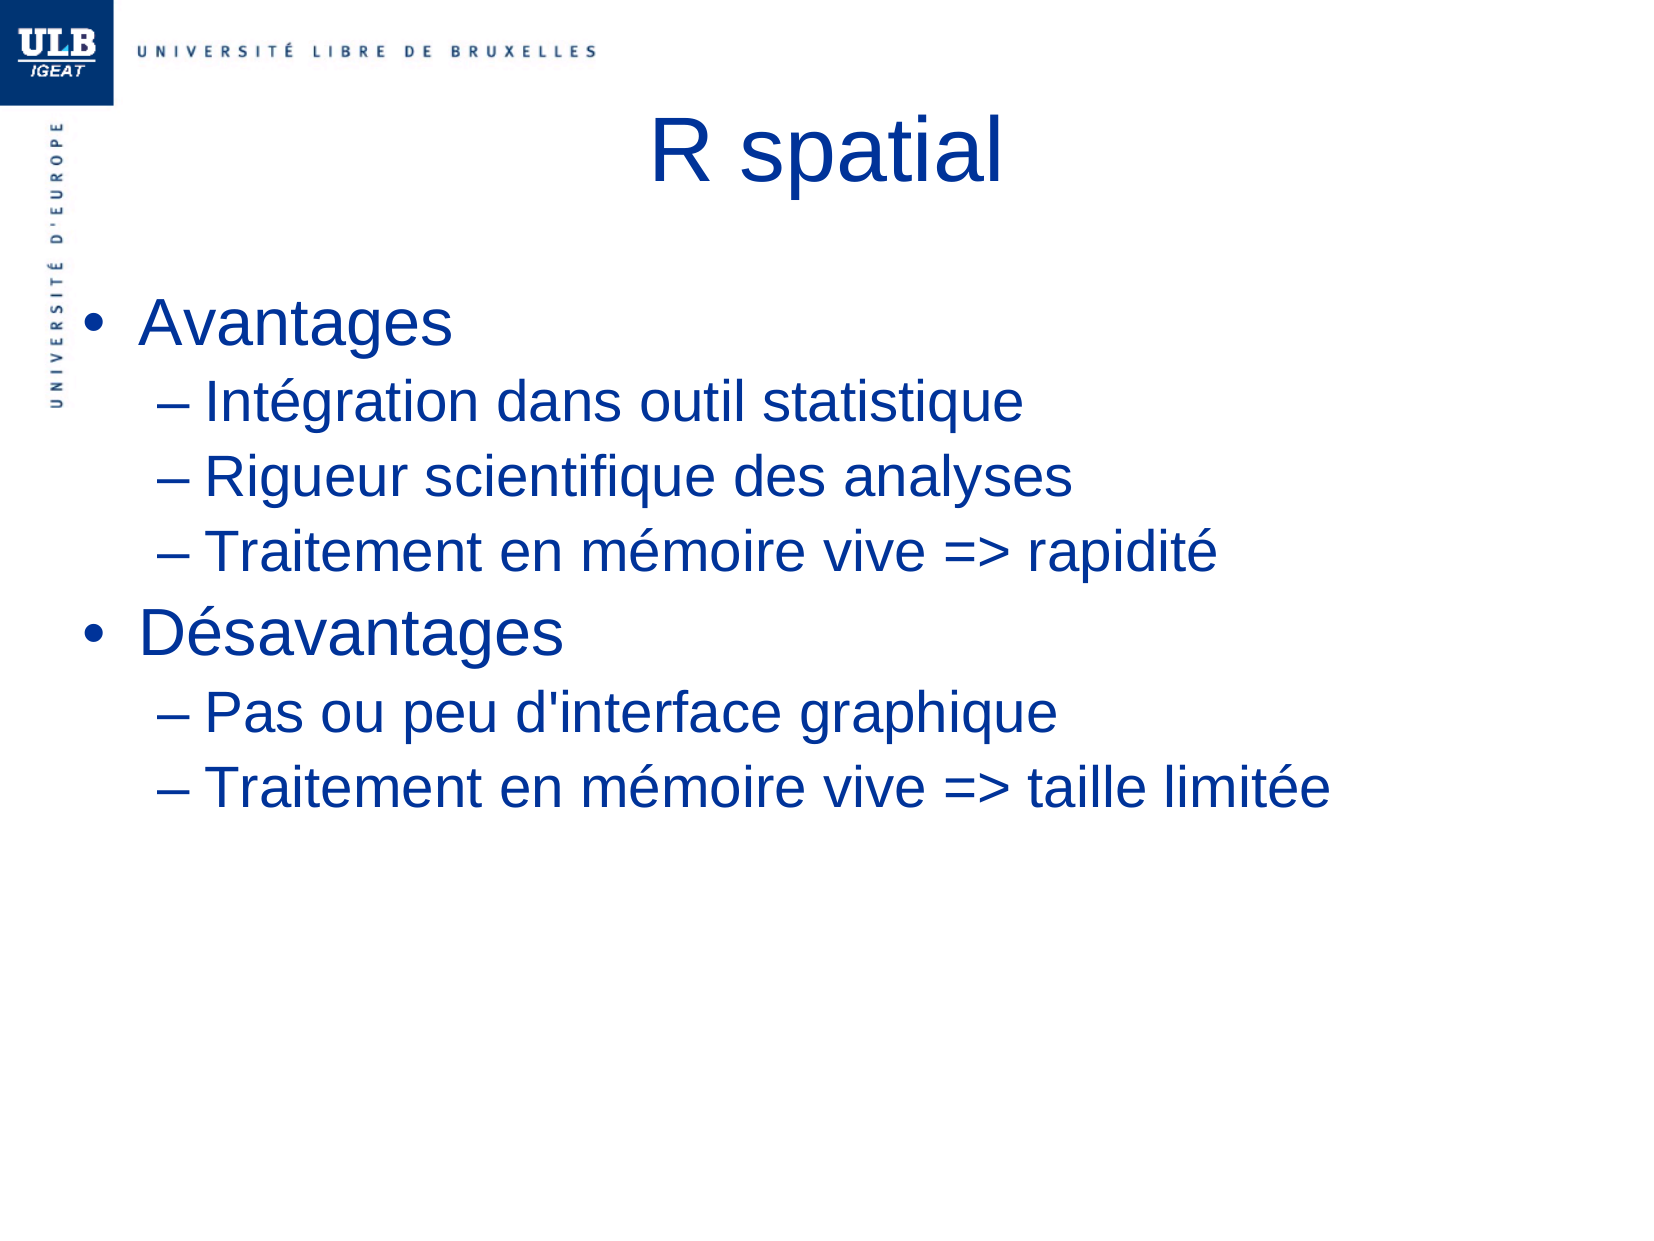

# R spatial
Avantages
Intégration dans outil statistique
Rigueur scientifique des analyses
Traitement en mémoire vive => rapidité
Désavantages
Pas ou peu d'interface graphique
Traitement en mémoire vive => taille limitée